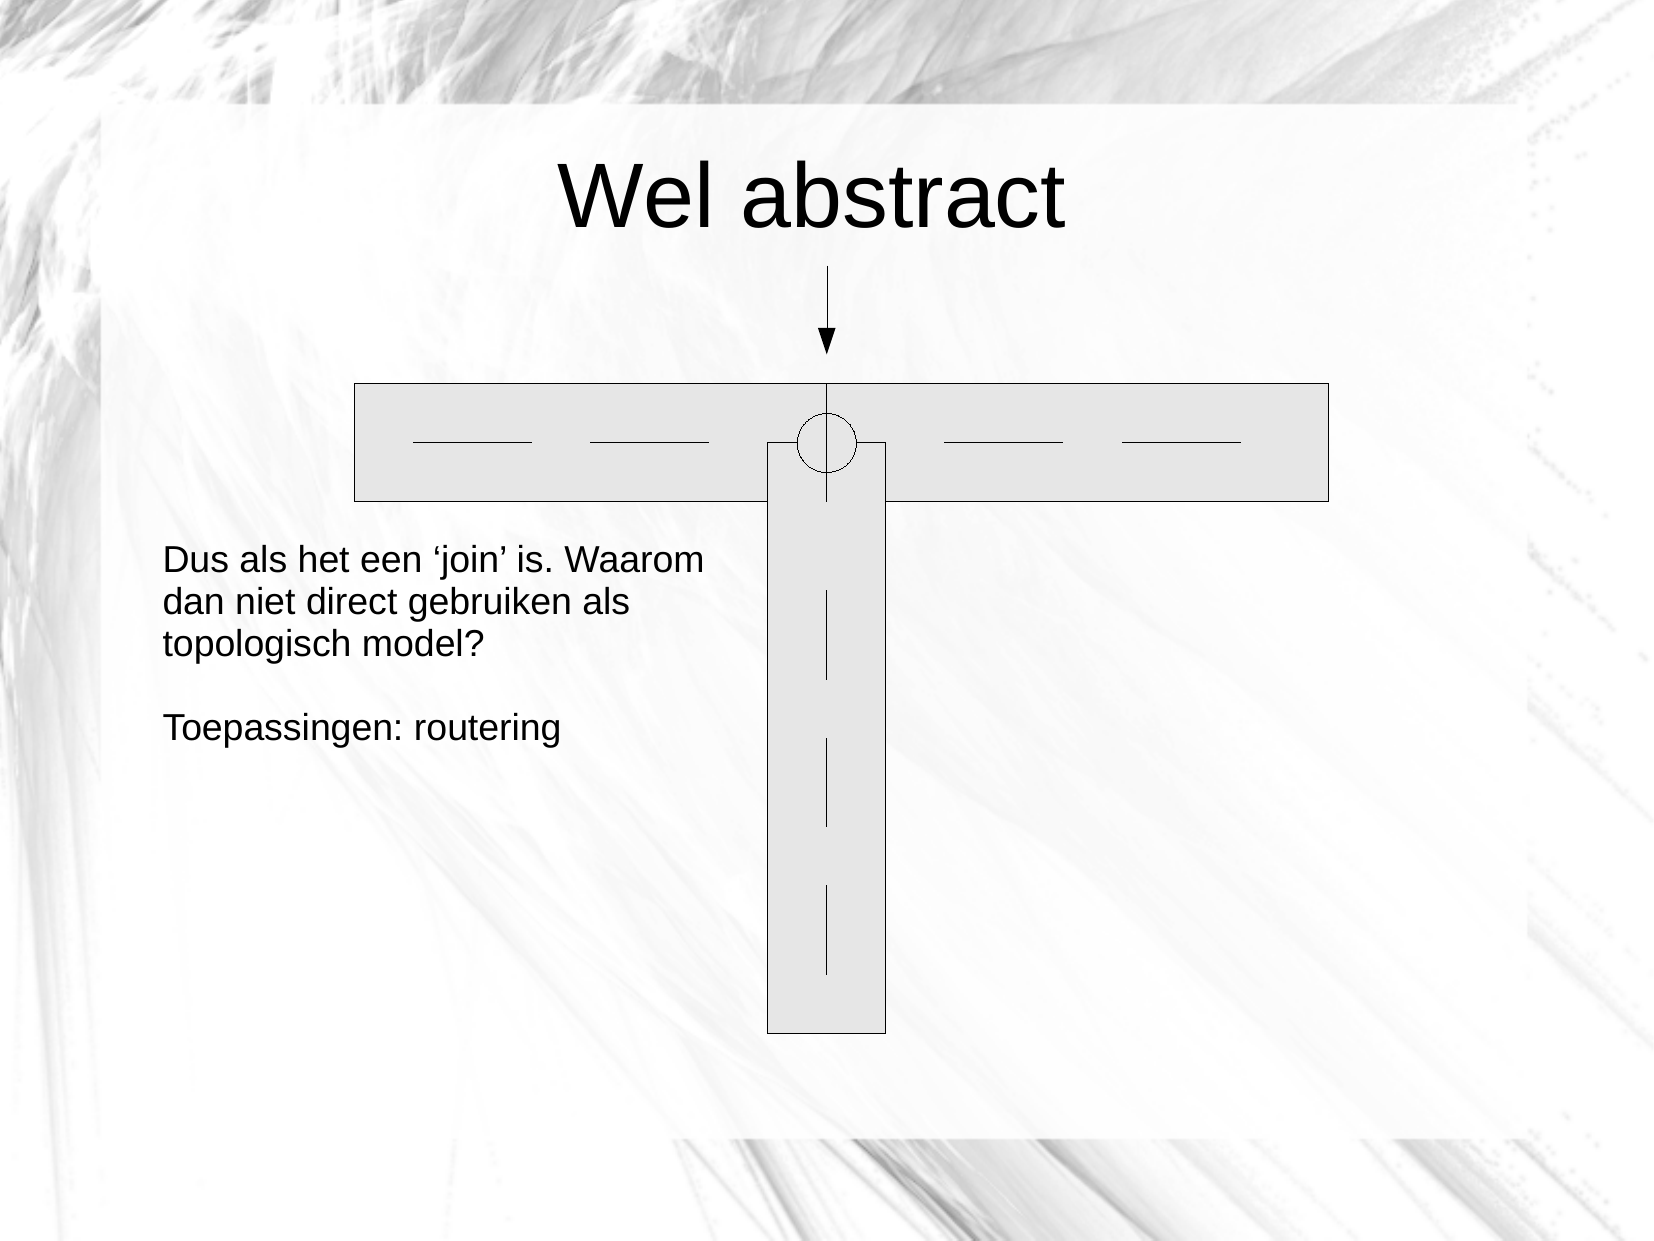

# Wel abstract
Dus als het een ‘join’ is. Waarom dan niet direct gebruiken als topologisch model?
Toepassingen: routering